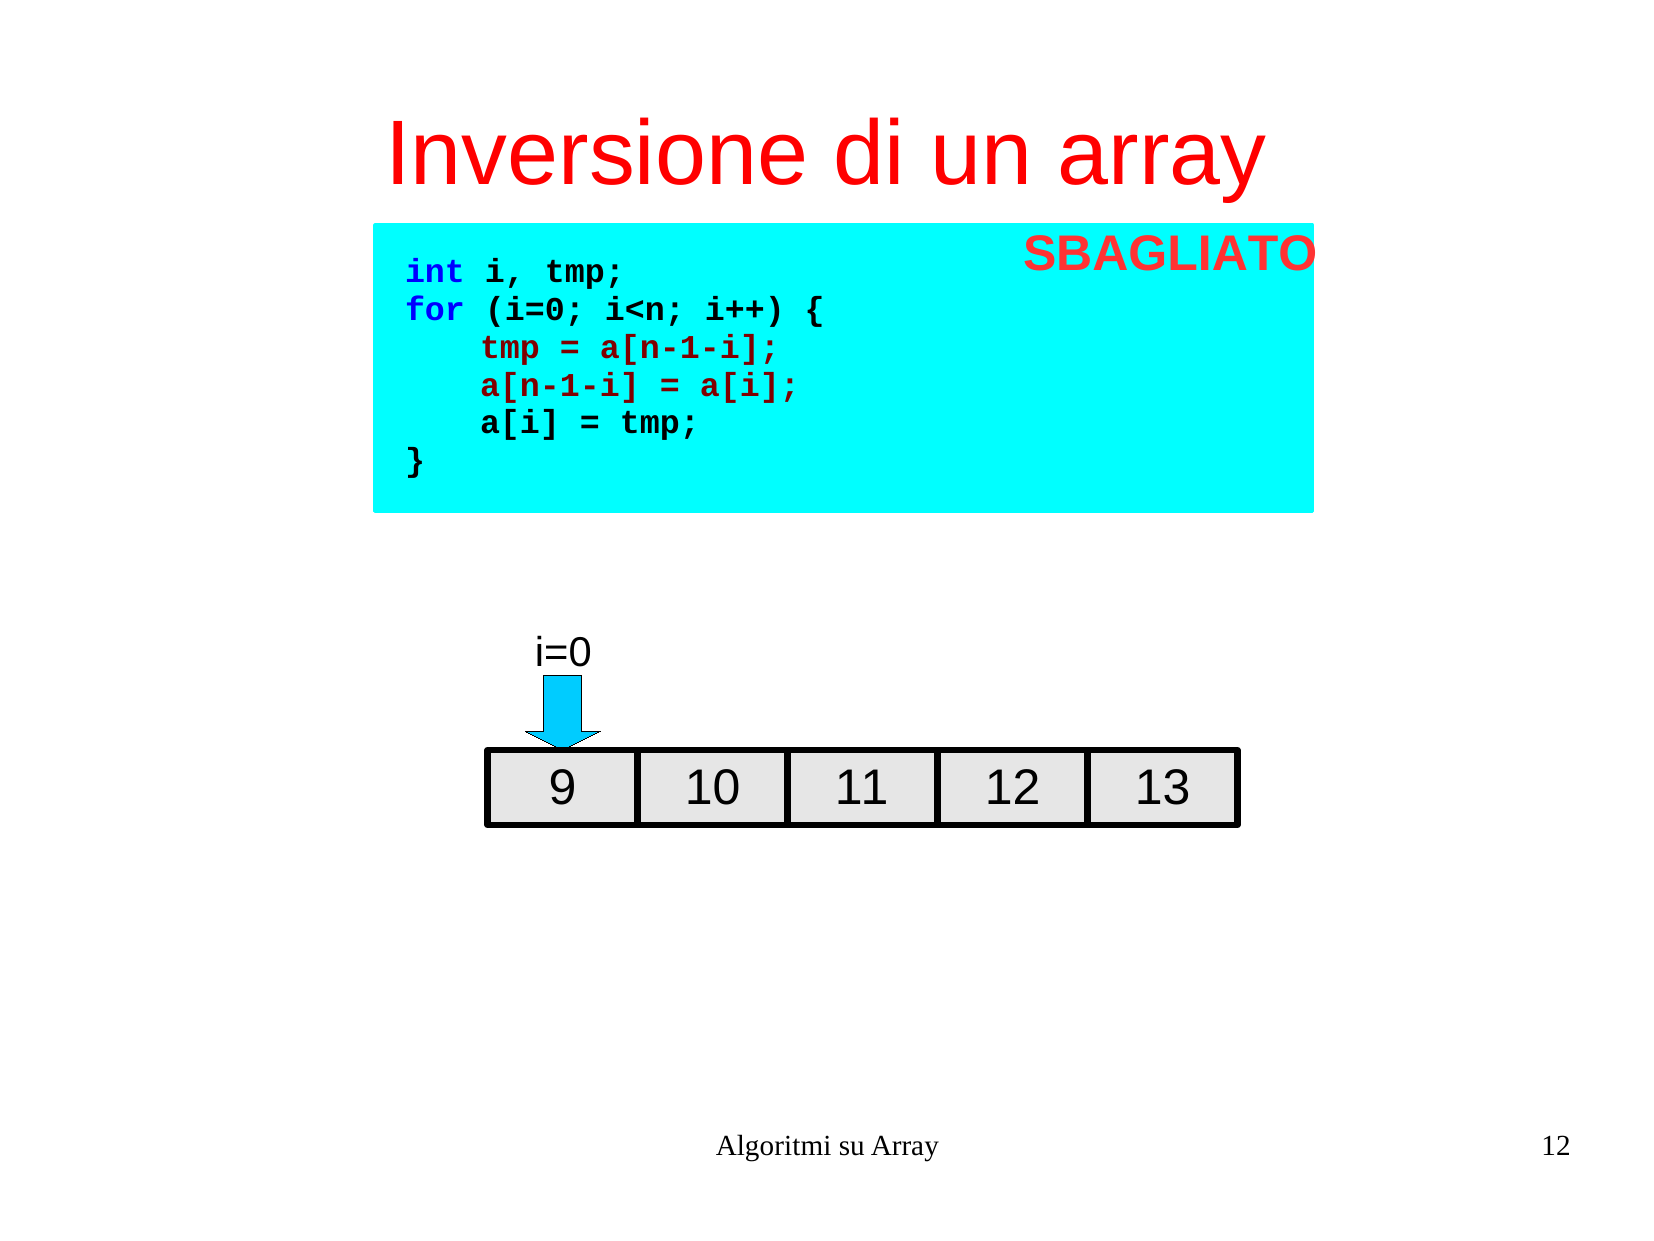

# Inversione di un array
int i, tmp;
for (i=0; i<n; i++) {
	tmp = a[n-1-i];
	a[n-1-i] = a[i];
	a[i] = tmp;
}
SBAGLIATO
i=0
9
10
11
12
13
Algoritmi su Array
12